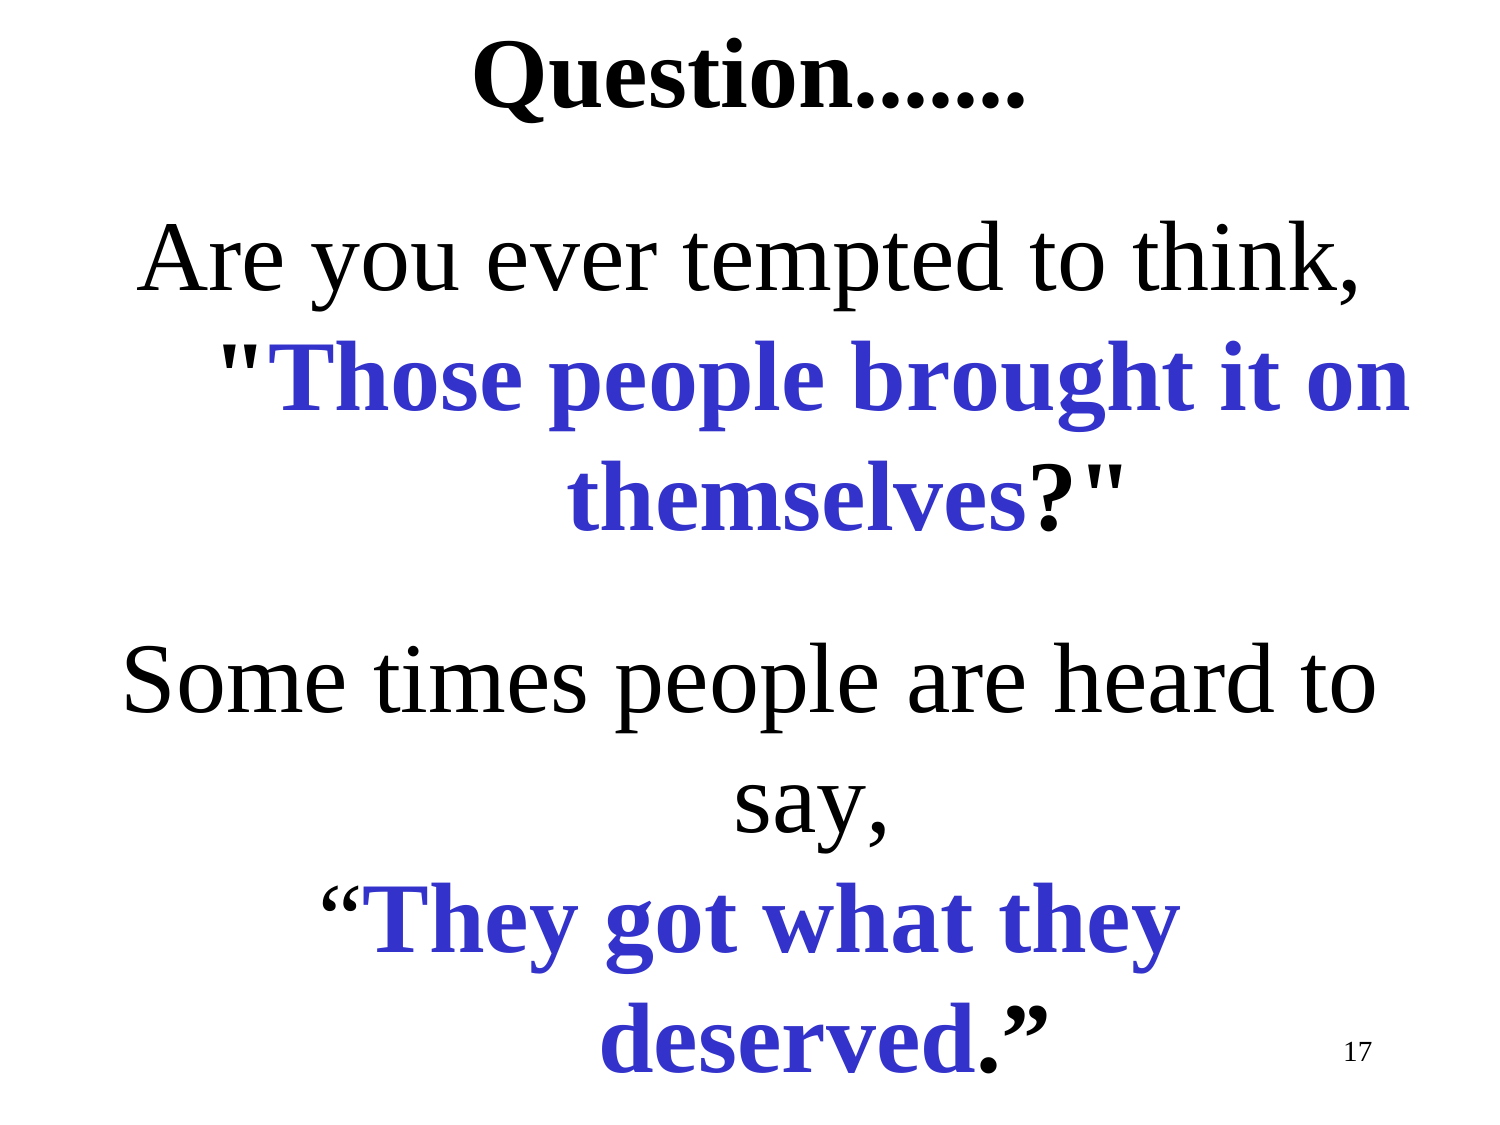

Question.......
Are you ever tempted to think,
 "Those people brought it on
 themselves?"
Some times people are heard to
 say,
“They got what they
 deserved.”